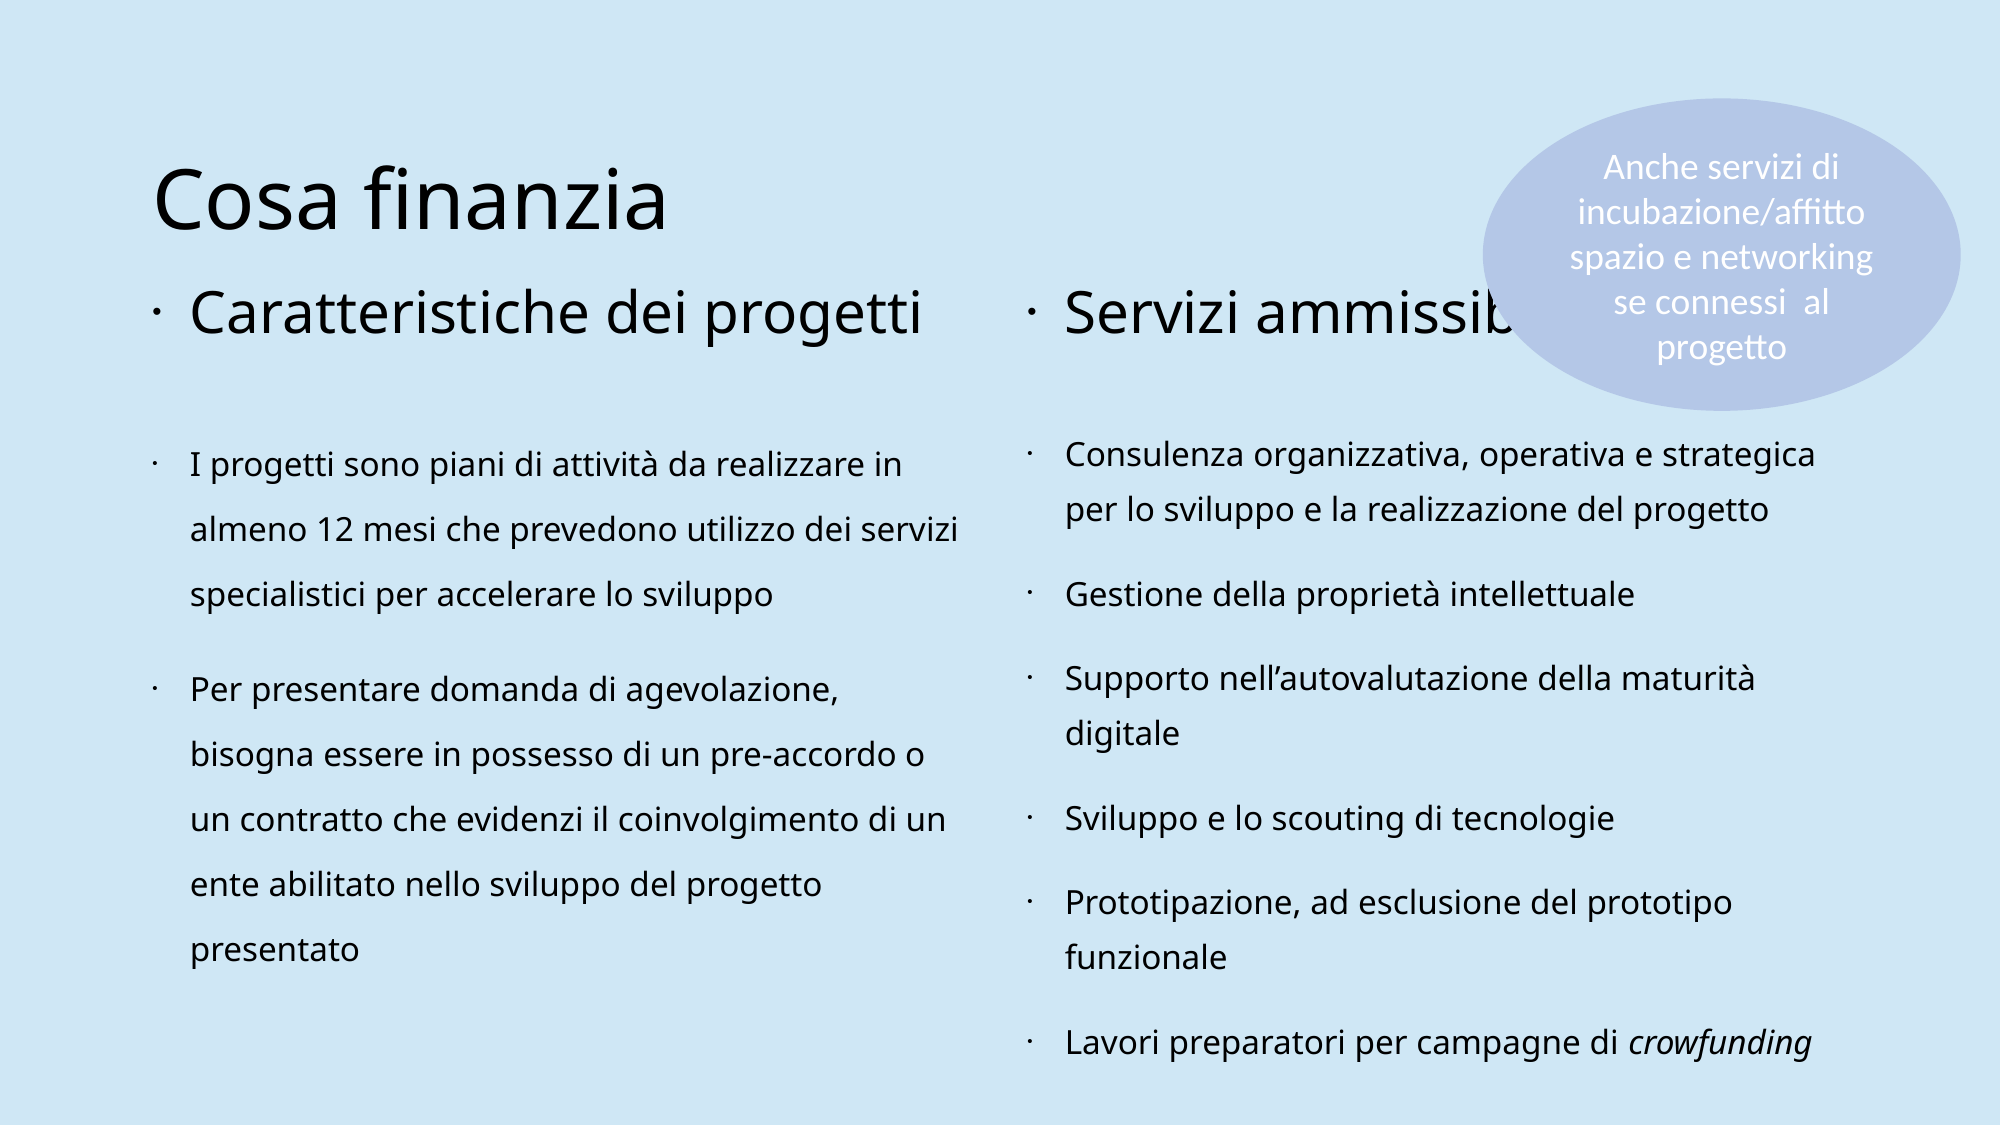

# Cosa finanzia
Anche servizi di incubazione/affitto spazio e networking se connessi al progetto
Caratteristiche dei progetti
Servizi ammissibili
I progetti sono piani di attività da realizzare in almeno 12 mesi che prevedono utilizzo dei servizi specialistici per accelerare lo sviluppo
Per presentare domanda di agevolazione, bisogna essere in possesso di un pre-accordo o un contratto che evidenzi il coinvolgimento di un ente abilitato nello sviluppo del progetto presentato
Consulenza organizzativa, operativa e strategica per lo sviluppo e la realizzazione del progetto
Gestione della proprietà intellettuale
Supporto nell’autovalutazione della maturità digitale
Sviluppo e lo scouting di tecnologie
Prototipazione, ad esclusione del prototipo funzionale
Lavori preparatori per campagne di crowfunding